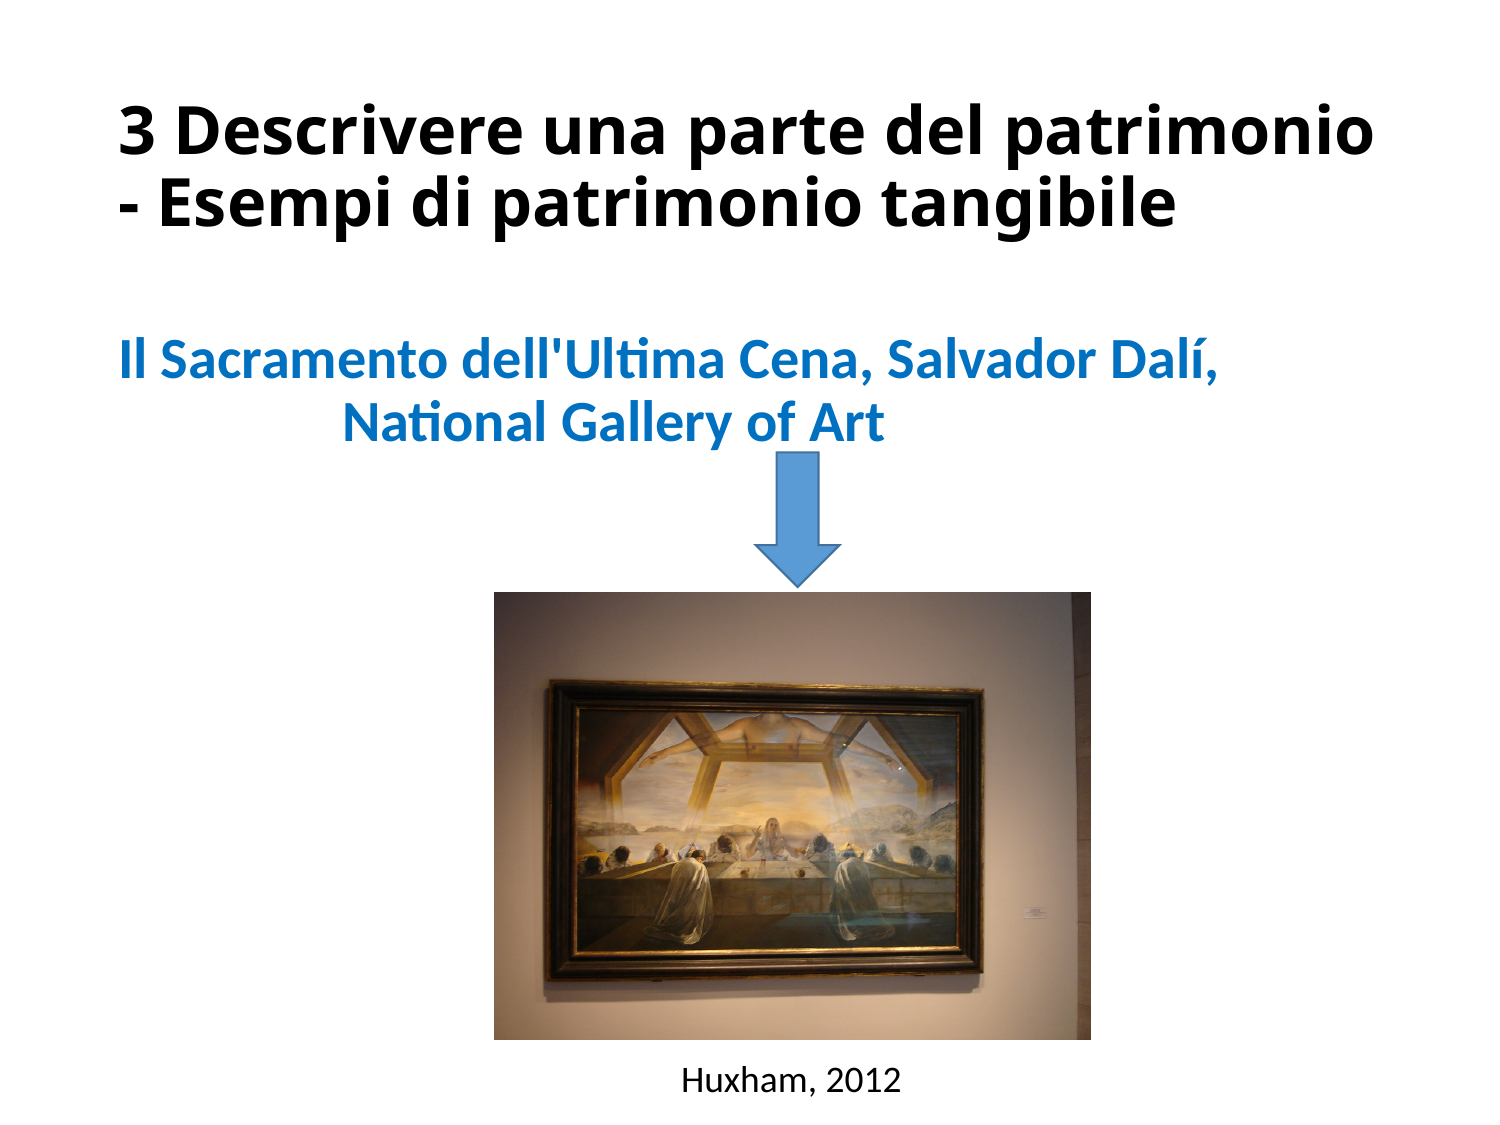

# 3 Descrivere una parte del patrimonio - Esempi di patrimonio tangibile
Il Sacramento dell'Ultima Cena, Salvador Dalí, National Gallery of Art
Huxham, 2012